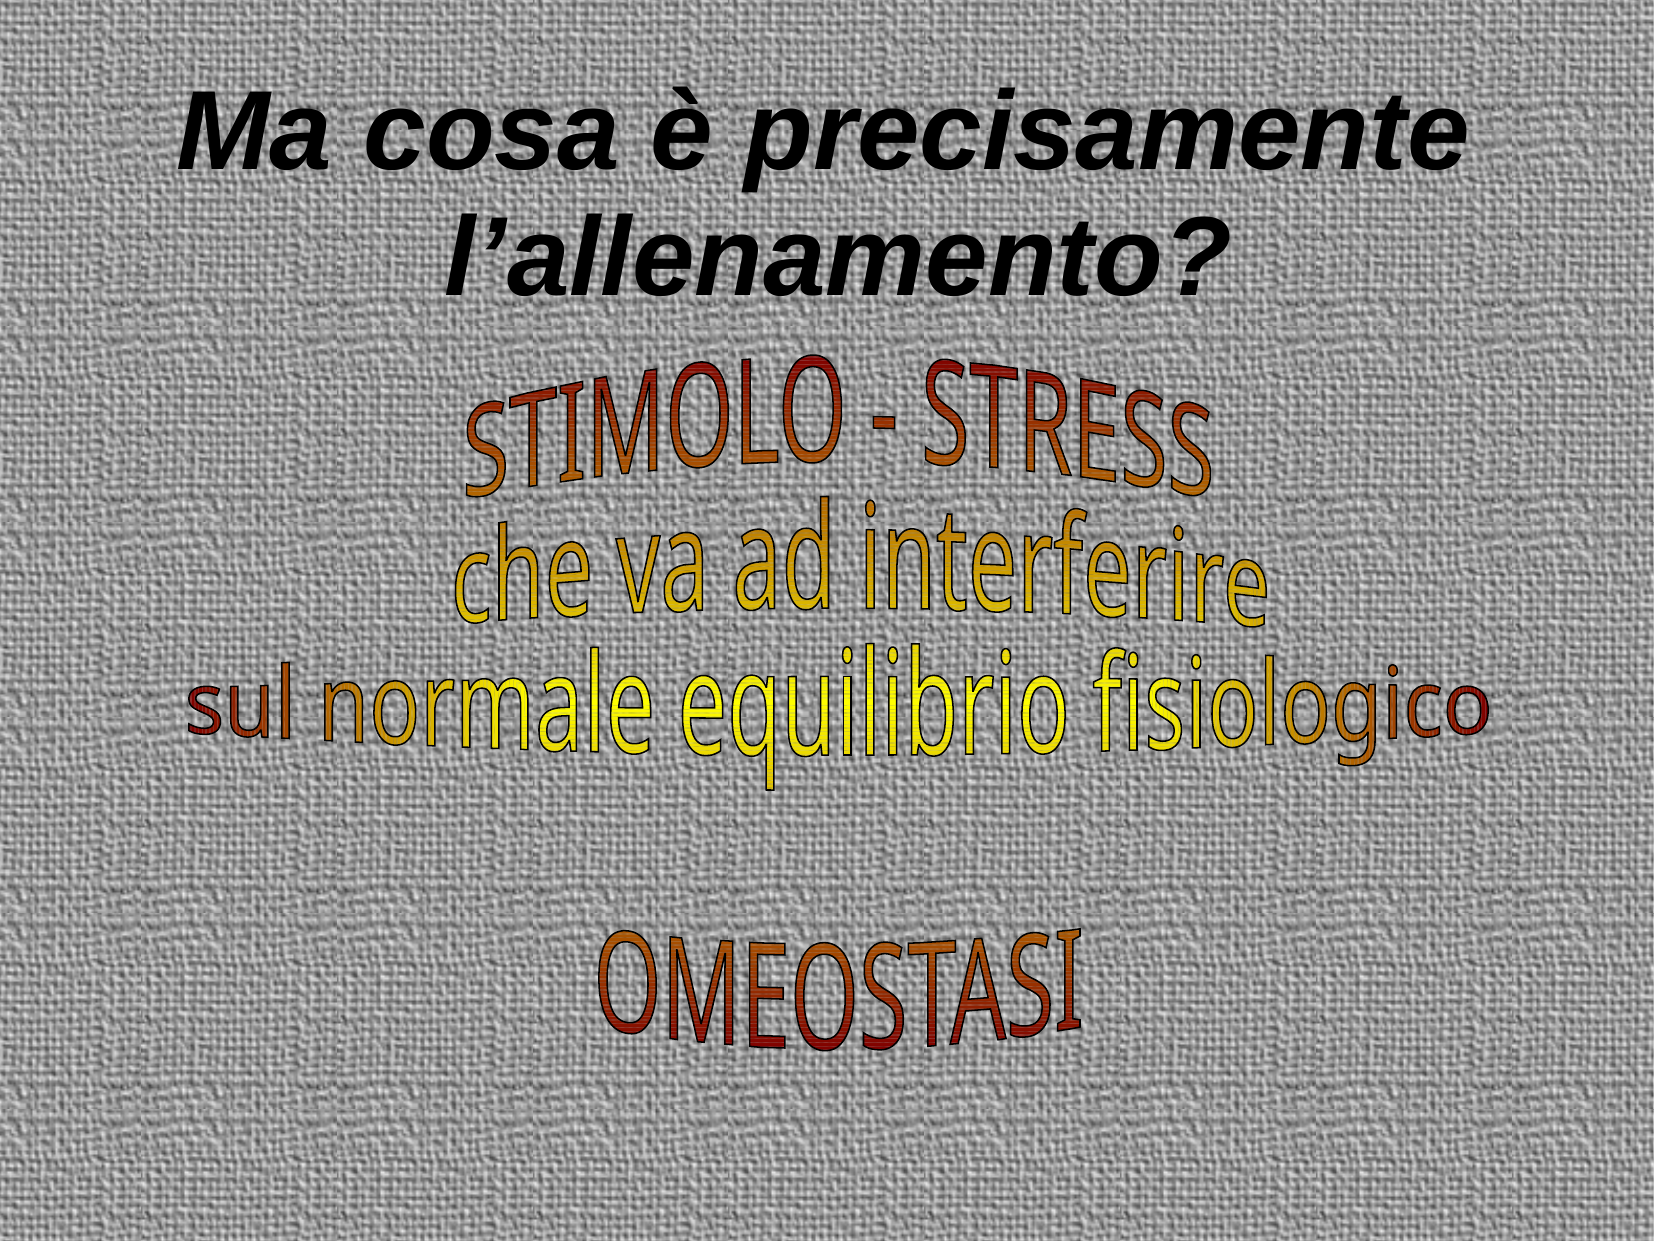

# Ma cosa è precisamente l’allenamento?
STIMOLO - STRESS
 che va ad interferire
sul normale equilibrio fisiologico
OMEOSTASI